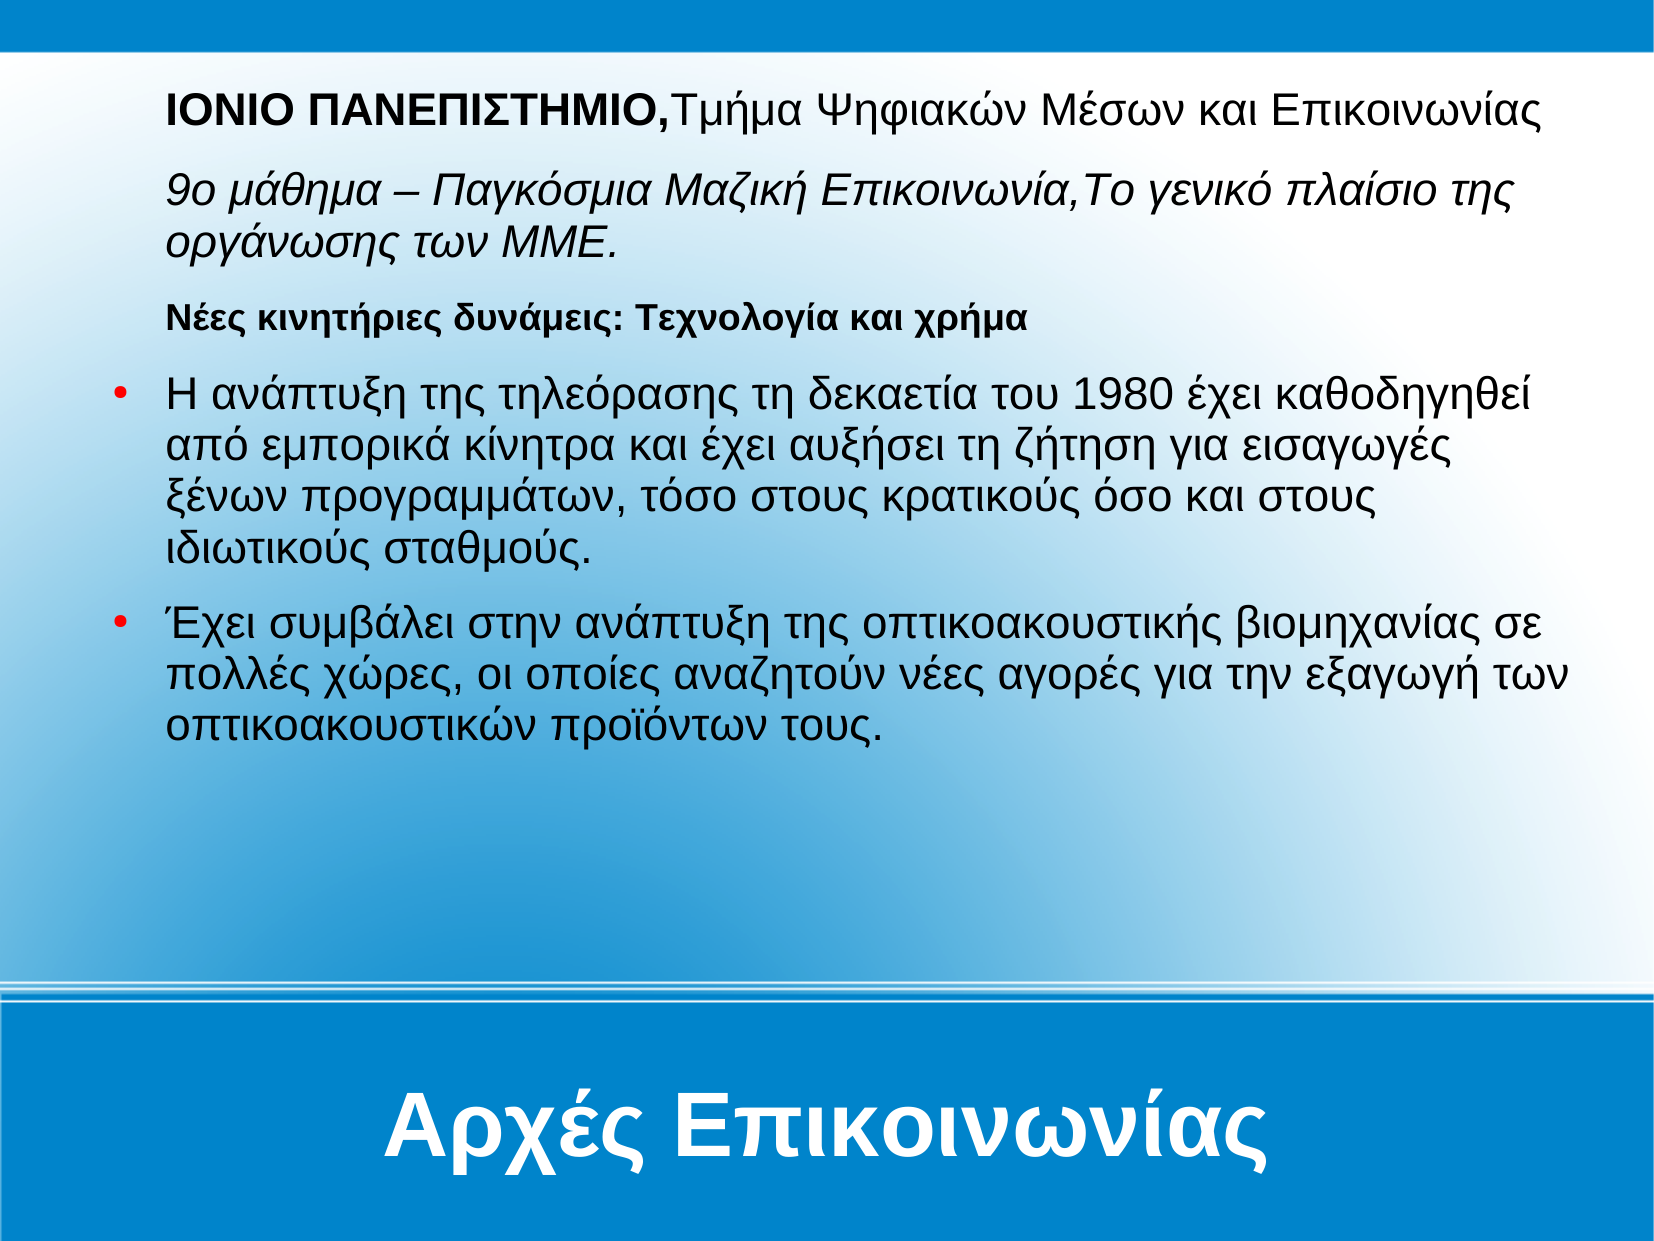

ΙΟΝΙΟ ΠΑΝΕΠΙΣΤΗΜΙΟ,Τμήμα Ψηφιακών Μέσων και Επικοινωνίας
9ο μάθημα – Παγκόσμια Μαζική Επικοινωνία,Το γενικό πλαίσιο της οργάνωσης των ΜΜΕ.
Νέες κινητήριες δυνάμεις: Τεχνολογία και χρήμα
Η ανάπτυξη της τηλεόρασης τη δεκαετία του 1980 έχει καθοδηγηθεί από εμπορικά κίνητρα και έχει αυξήσει τη ζήτηση για εισαγωγές ξένων προγραμμάτων, τόσο στους κρατικούς όσο και στους ιδιωτικούς σταθμούς.
Έχει συμβάλει στην ανάπτυξη της οπτικοακουστικής βιομηχανίας σε πολλές χώρες, οι οποίες αναζητούν νέες αγορές για την εξαγωγή των οπτικοακουστικών προϊόντων τους.
# Αρχές Επικοινωνίας